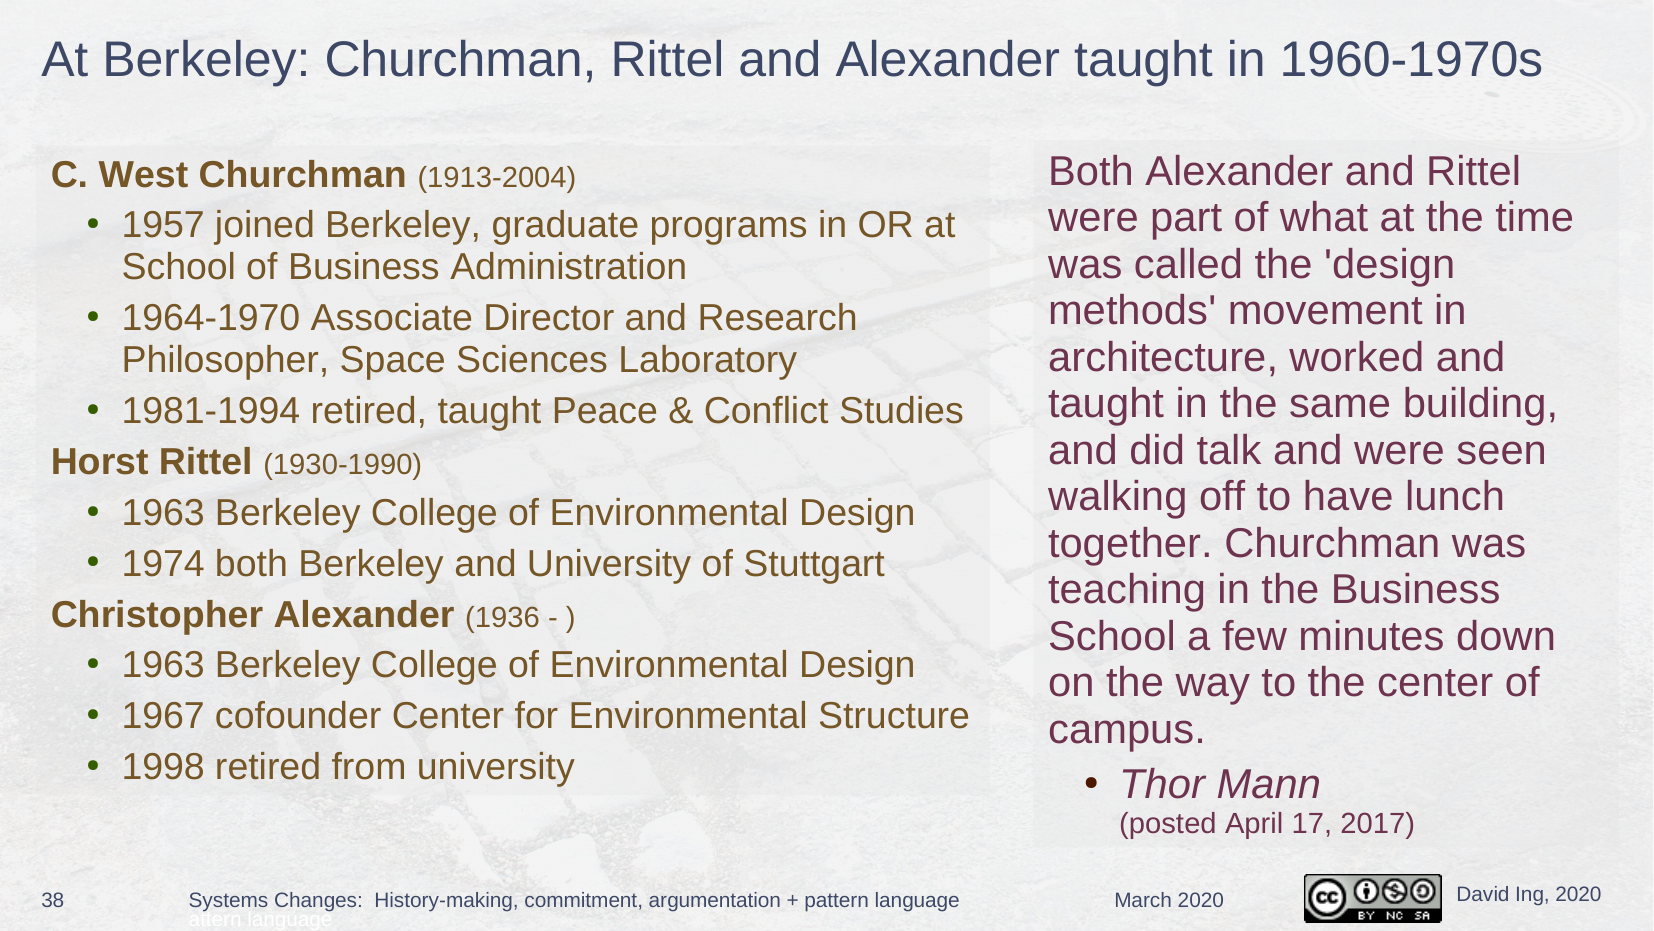

# At Berkeley: Churchman, Rittel and Alexander taught in 1960-1970s
Both Alexander and Rittel were part of what at the time was called the 'design methods' movement in architecture, worked and taught in the same building, and did talk and were seen walking off to have lunch together. Churchman was teaching in the Business School a few minutes down on the way to the center of campus.
Thor Mann
(posted April 17, 2017)
C. West Churchman (1913-2004)
1957 joined Berkeley, graduate programs in OR at School of Business Administration
1964-1970 Associate Director and Research Philosopher, Space Sciences Laboratory
1981-1994 retired, taught Peace & Conflict Studies
Horst Rittel (1930-1990)
1963 Berkeley College of Environmental Design
1974 both Berkeley and University of Stuttgart
Christopher Alexander (1936 - )
1963 Berkeley College of Environmental Design
1967 cofounder Center for Environmental Structure
1998 retired from university
Systems Changes: History-making, commitment, argumentation + pattern language
March 2020